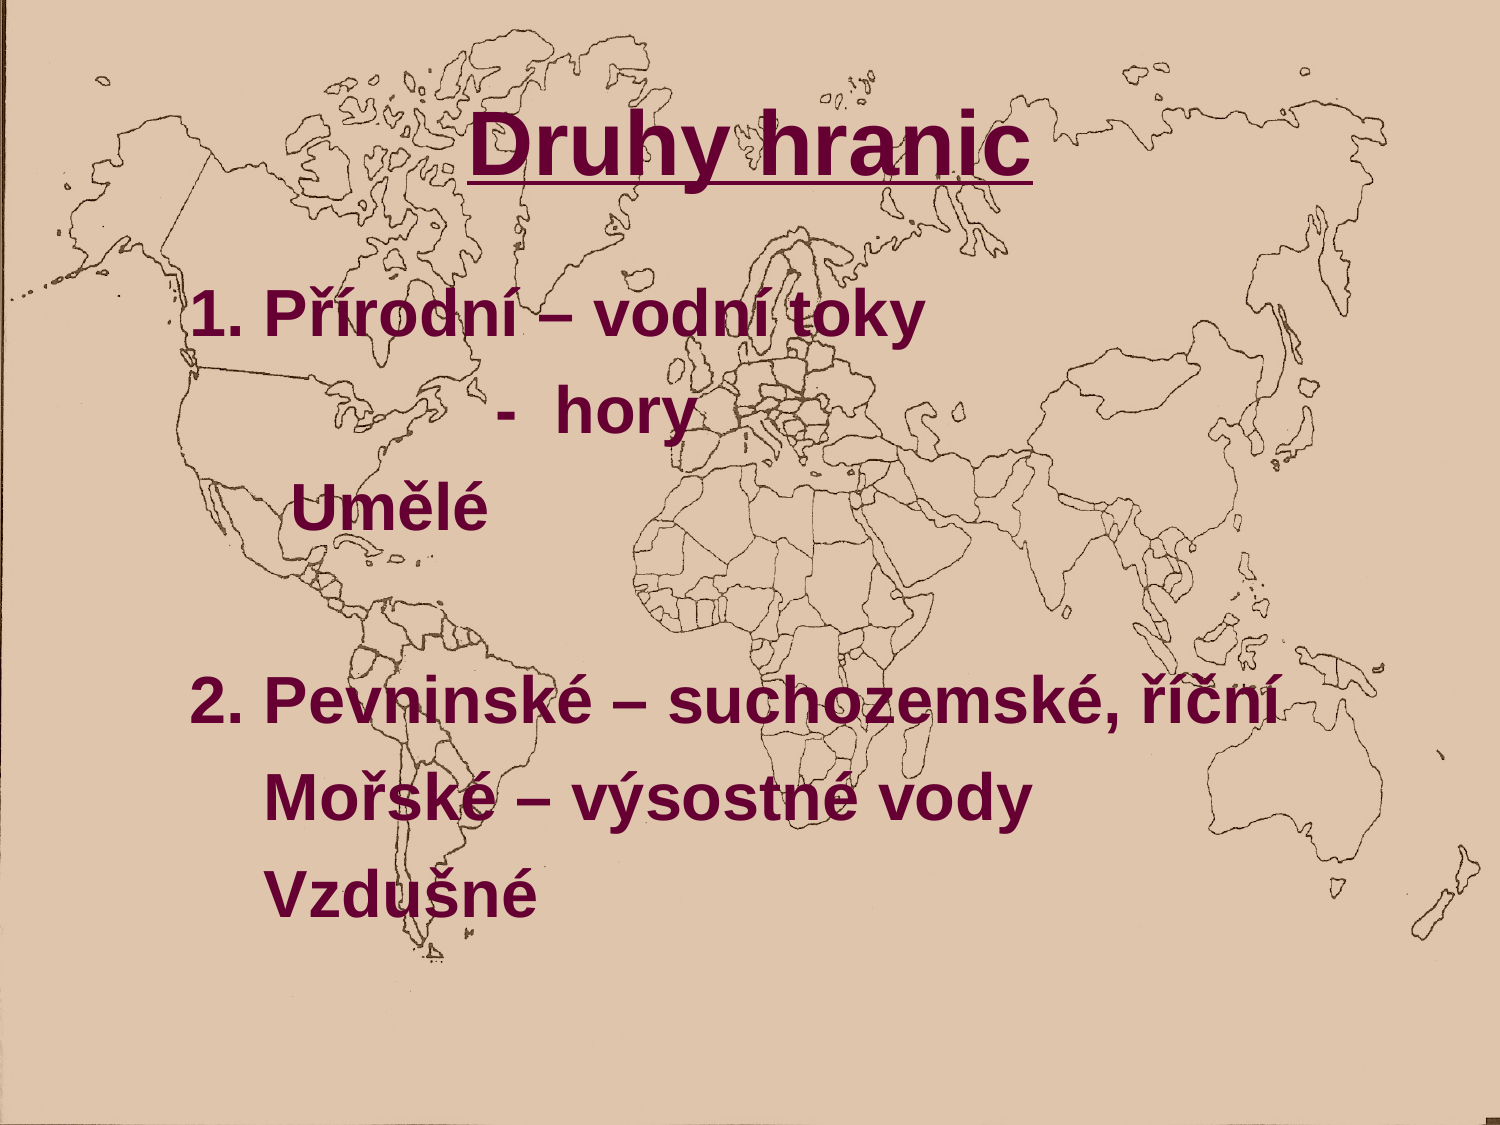

# Druhy hranic
1. Přírodní – vodní toky
			 - hory
	Umělé
2. Pevninské – suchozemské, říční
 Mořské – výsostné vody
 Vzdušné